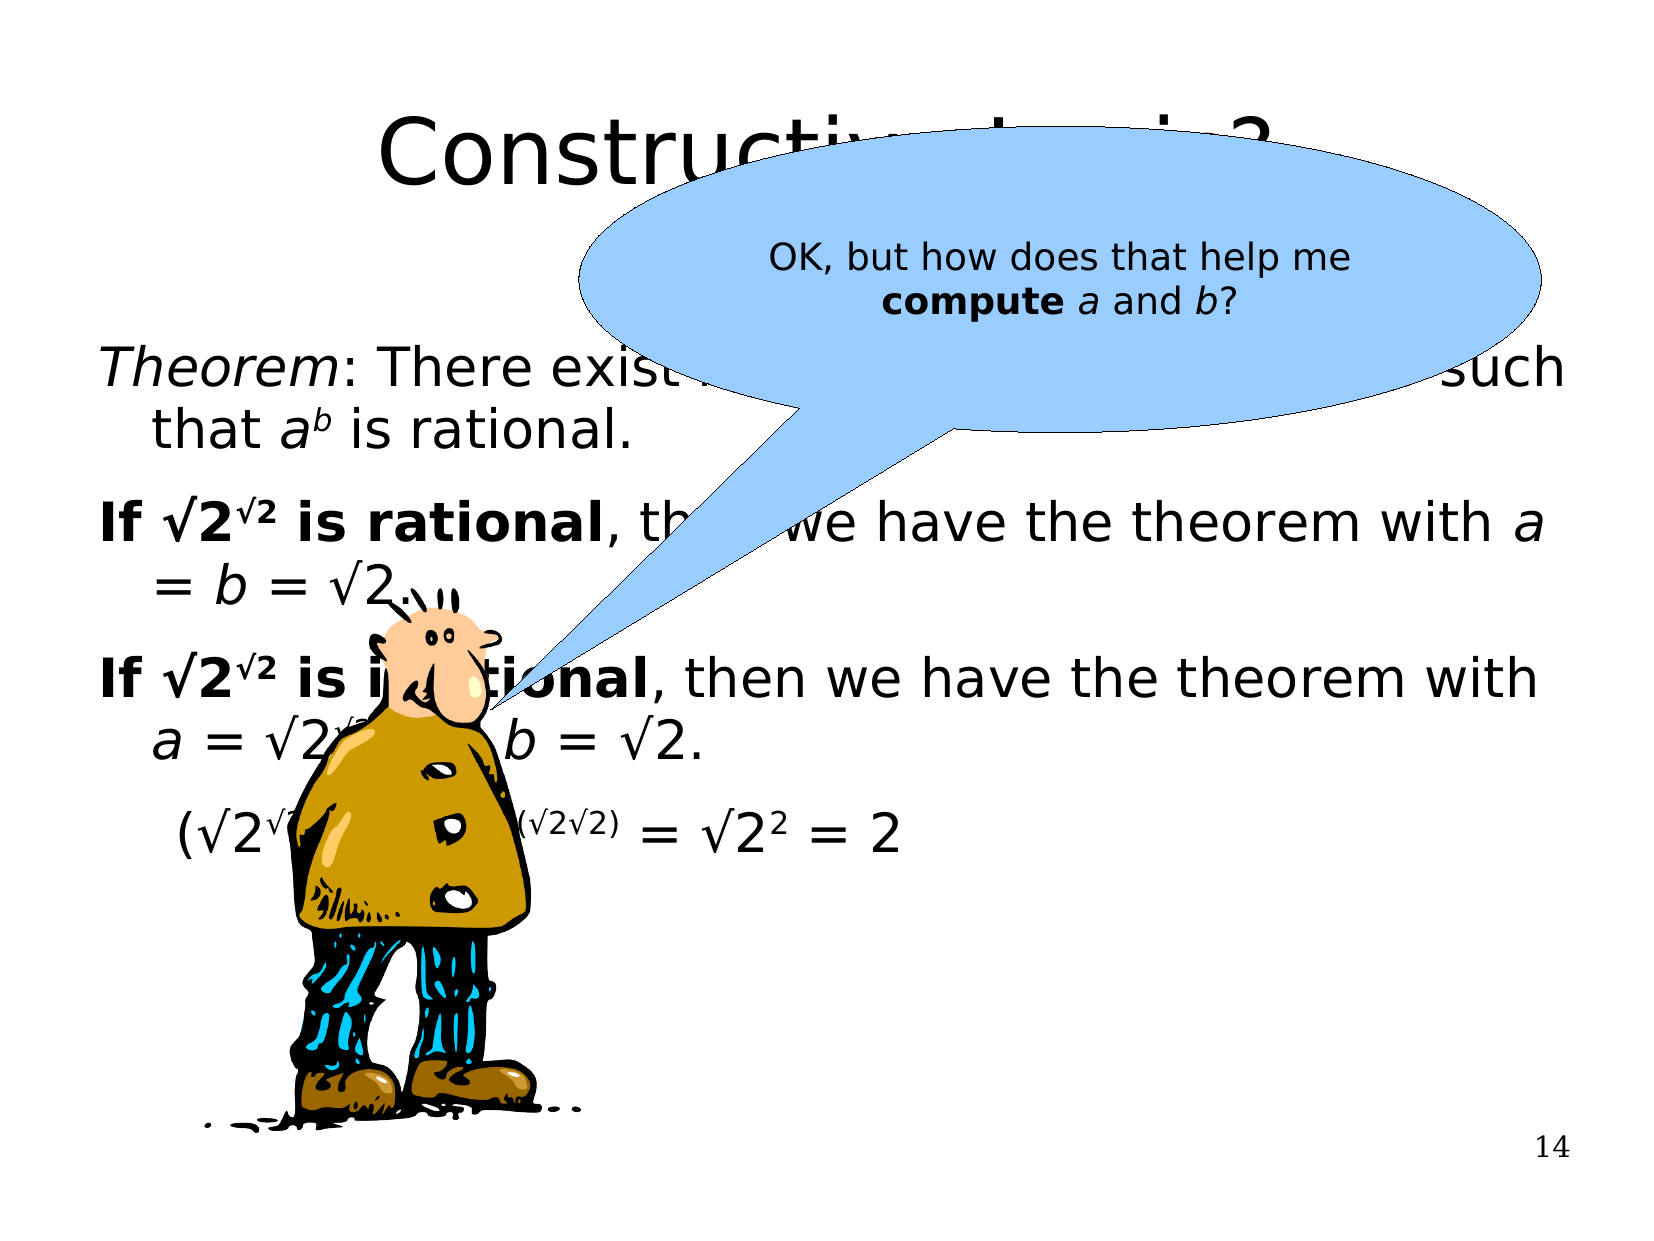

Constructive Logic?
OK, but how does that help me compute a and b?
# Theorem: There exist irrational numbers a and b such that ab is rational.
If √2√2 is rational, then we have the theorem with a = b = √2.
If √2√2 is irrational, then we have the theorem with a = √2√2 and b = √2.
(√2√2)√2 = √2(√2√2) = √22 = 2
14